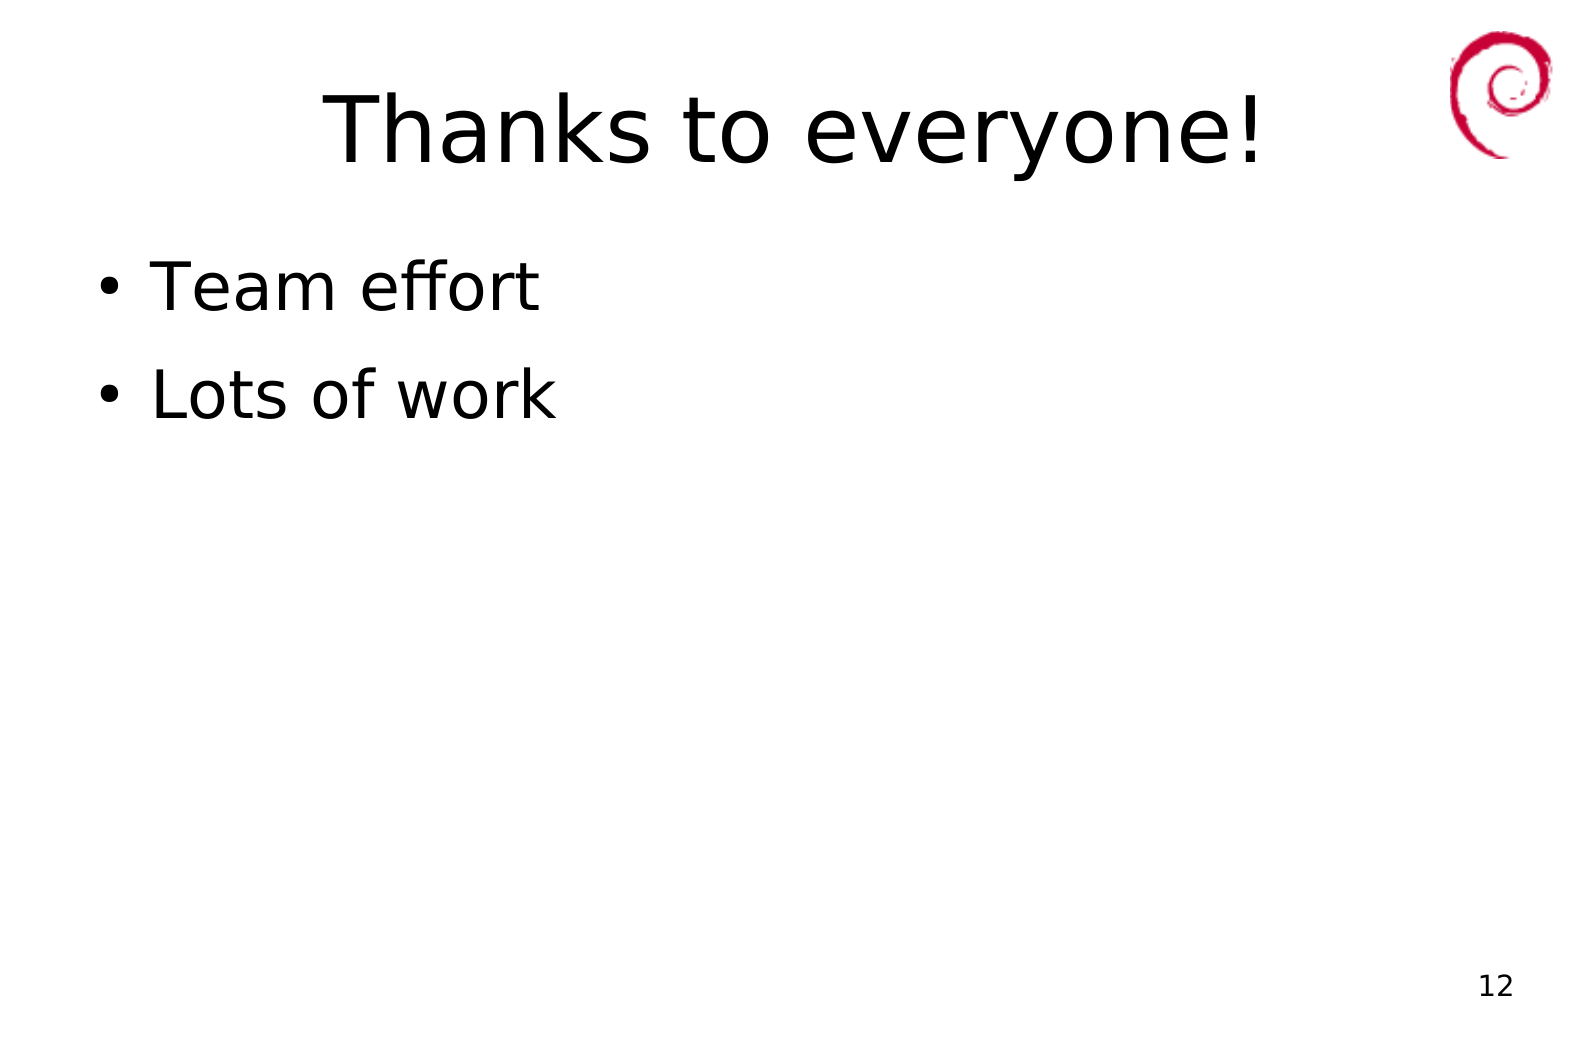

# Thanks to everyone!
Team effort
Lots of work
12